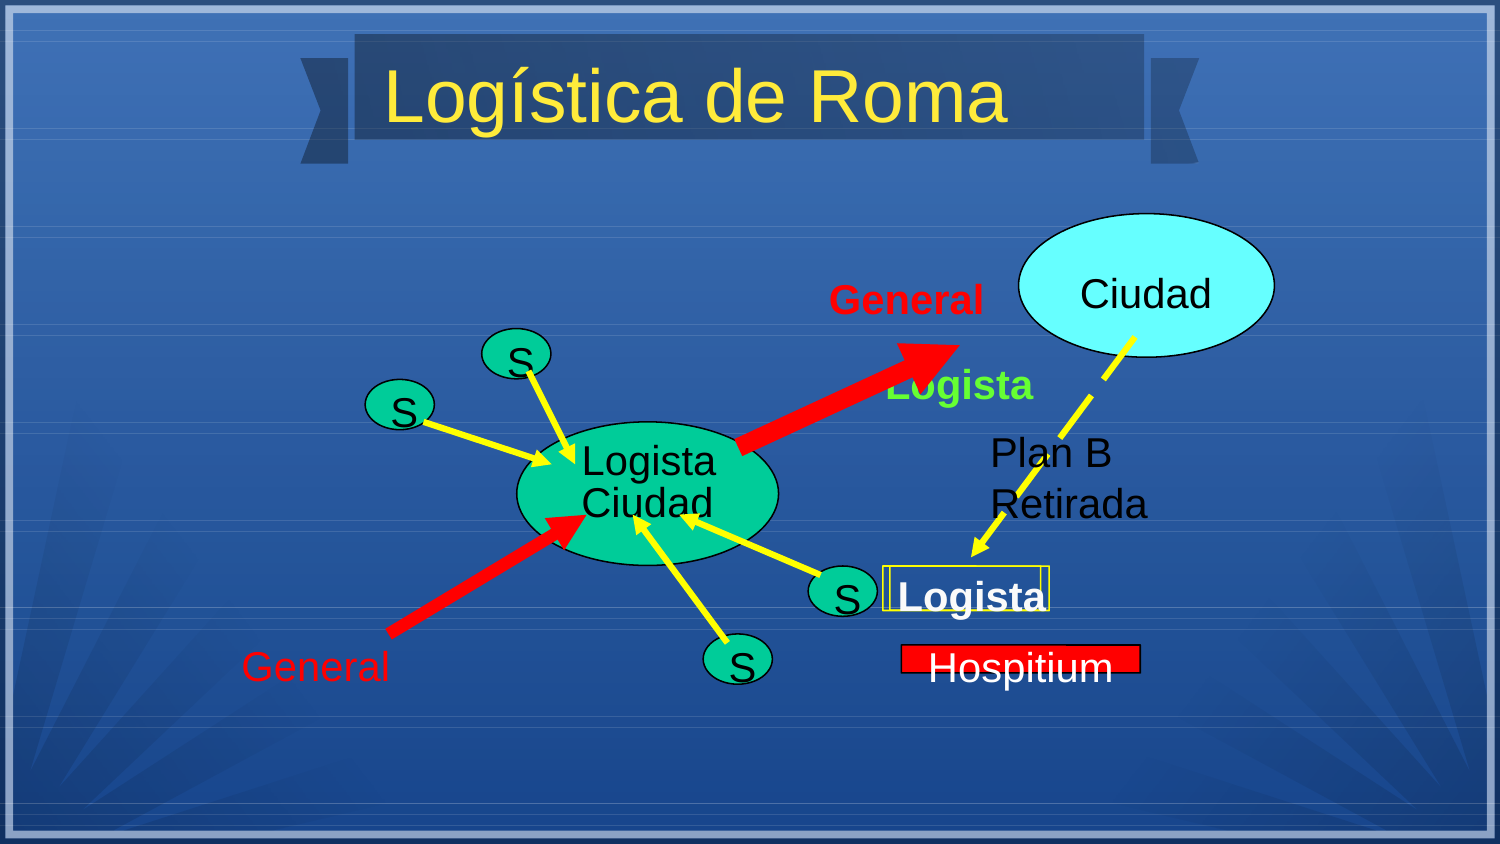

Logística de Roma
Ciudad
General
S
Logista
S
Plan B
Retirada
Logista
Ciudad
Logista
S
General
S
Hospitium